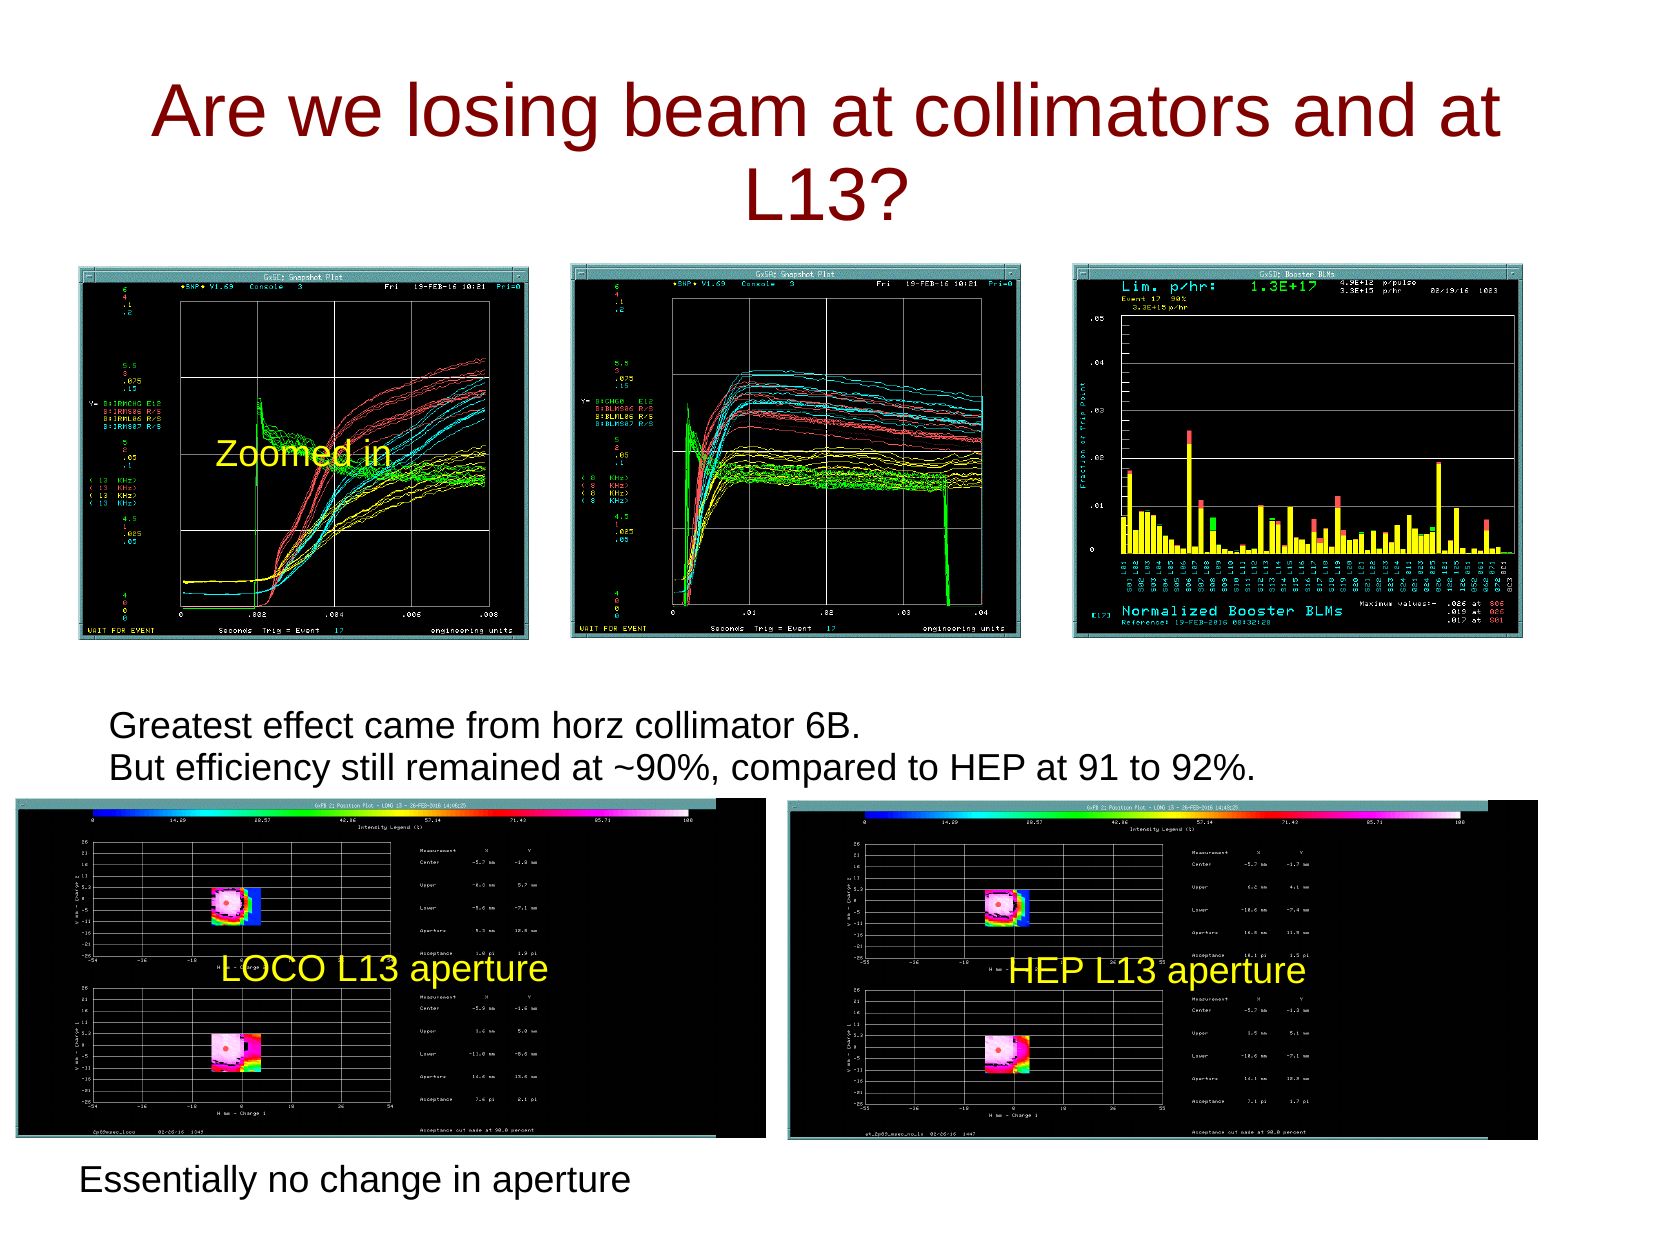

# Are we losing beam at collimators and at L13?
Zoomed in
Greatest effect came from horz collimator 6B.
But efficiency still remained at ~90%, compared to HEP at 91 to 92%.
LOCO L13 aperture
HEP L13 aperture
Essentially no change in aperture